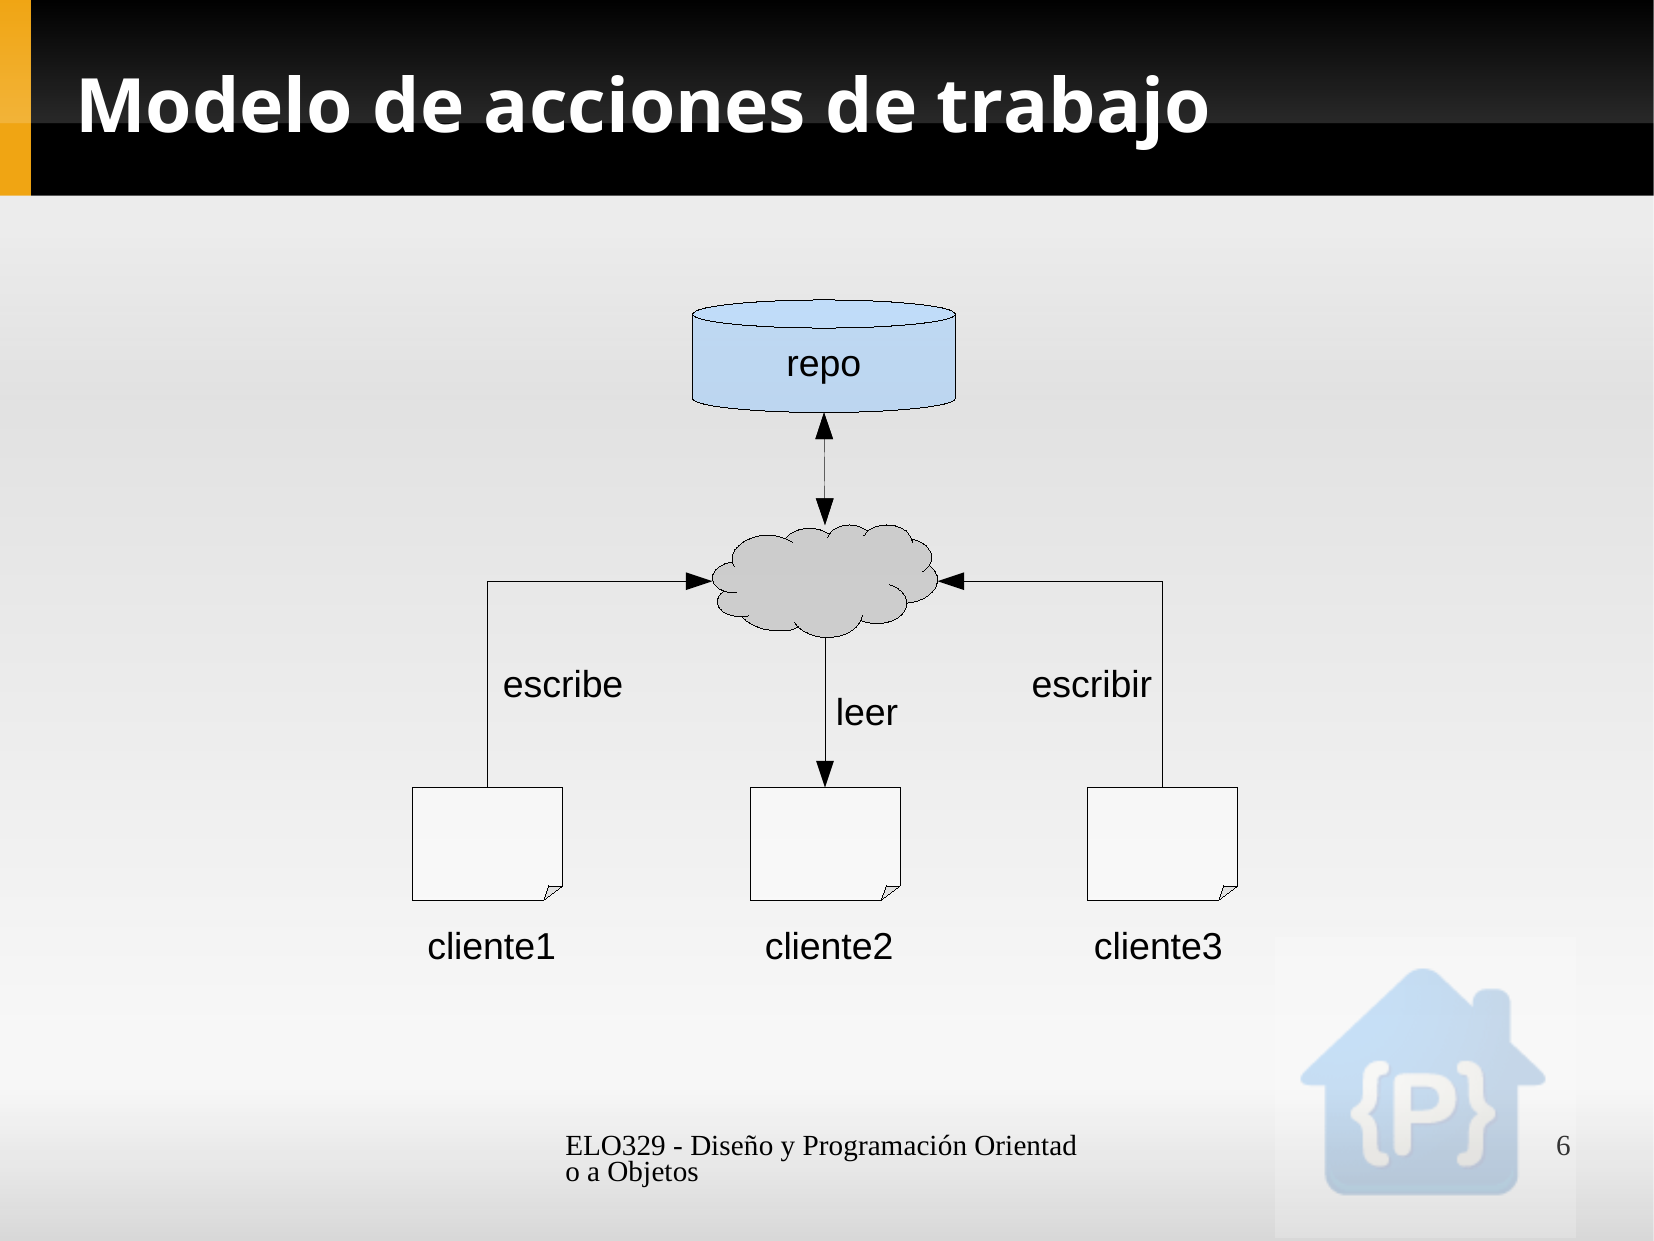

# Modelo de acciones de trabajo
repo
cliente1
cliente2
cliente3
ELO329 - Diseño y Programación Orientado a Objetos
6